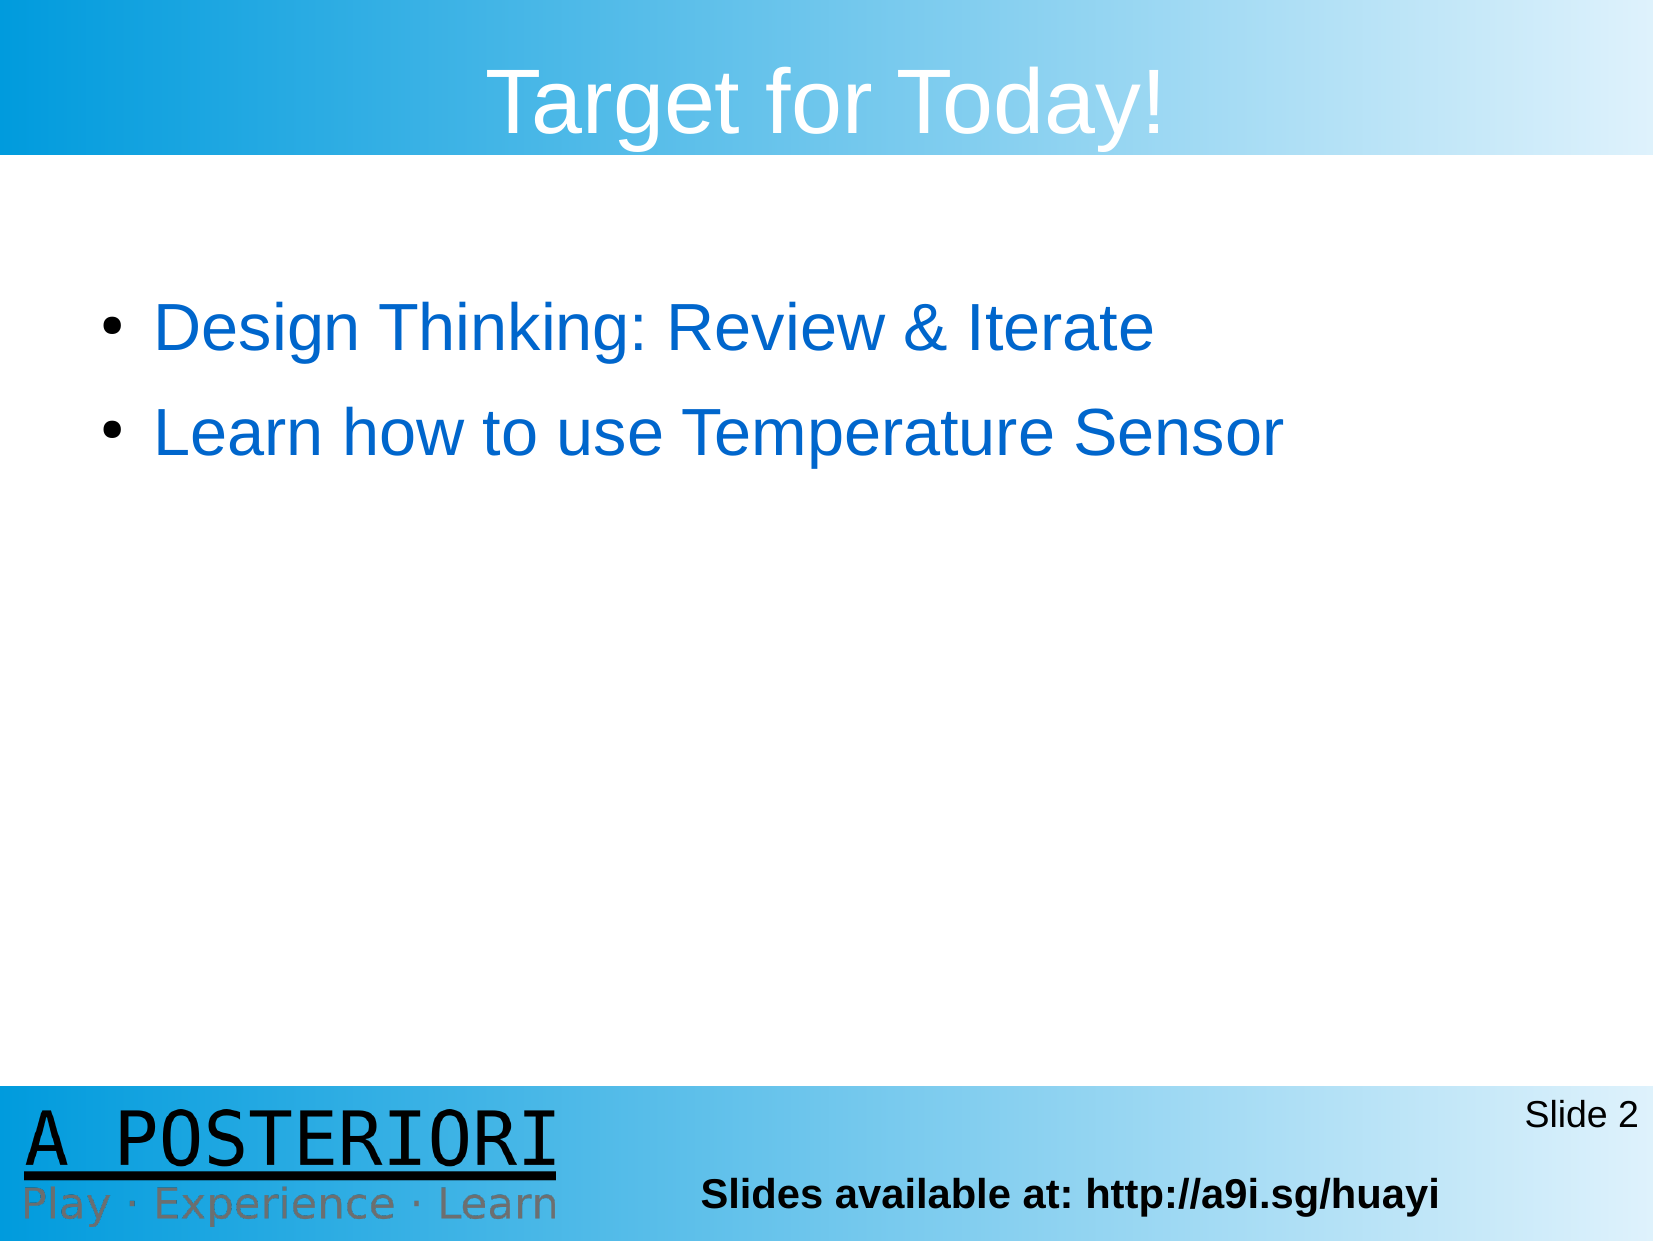

# Target for Today!
Design Thinking: Review & Iterate
Learn how to use Temperature Sensor